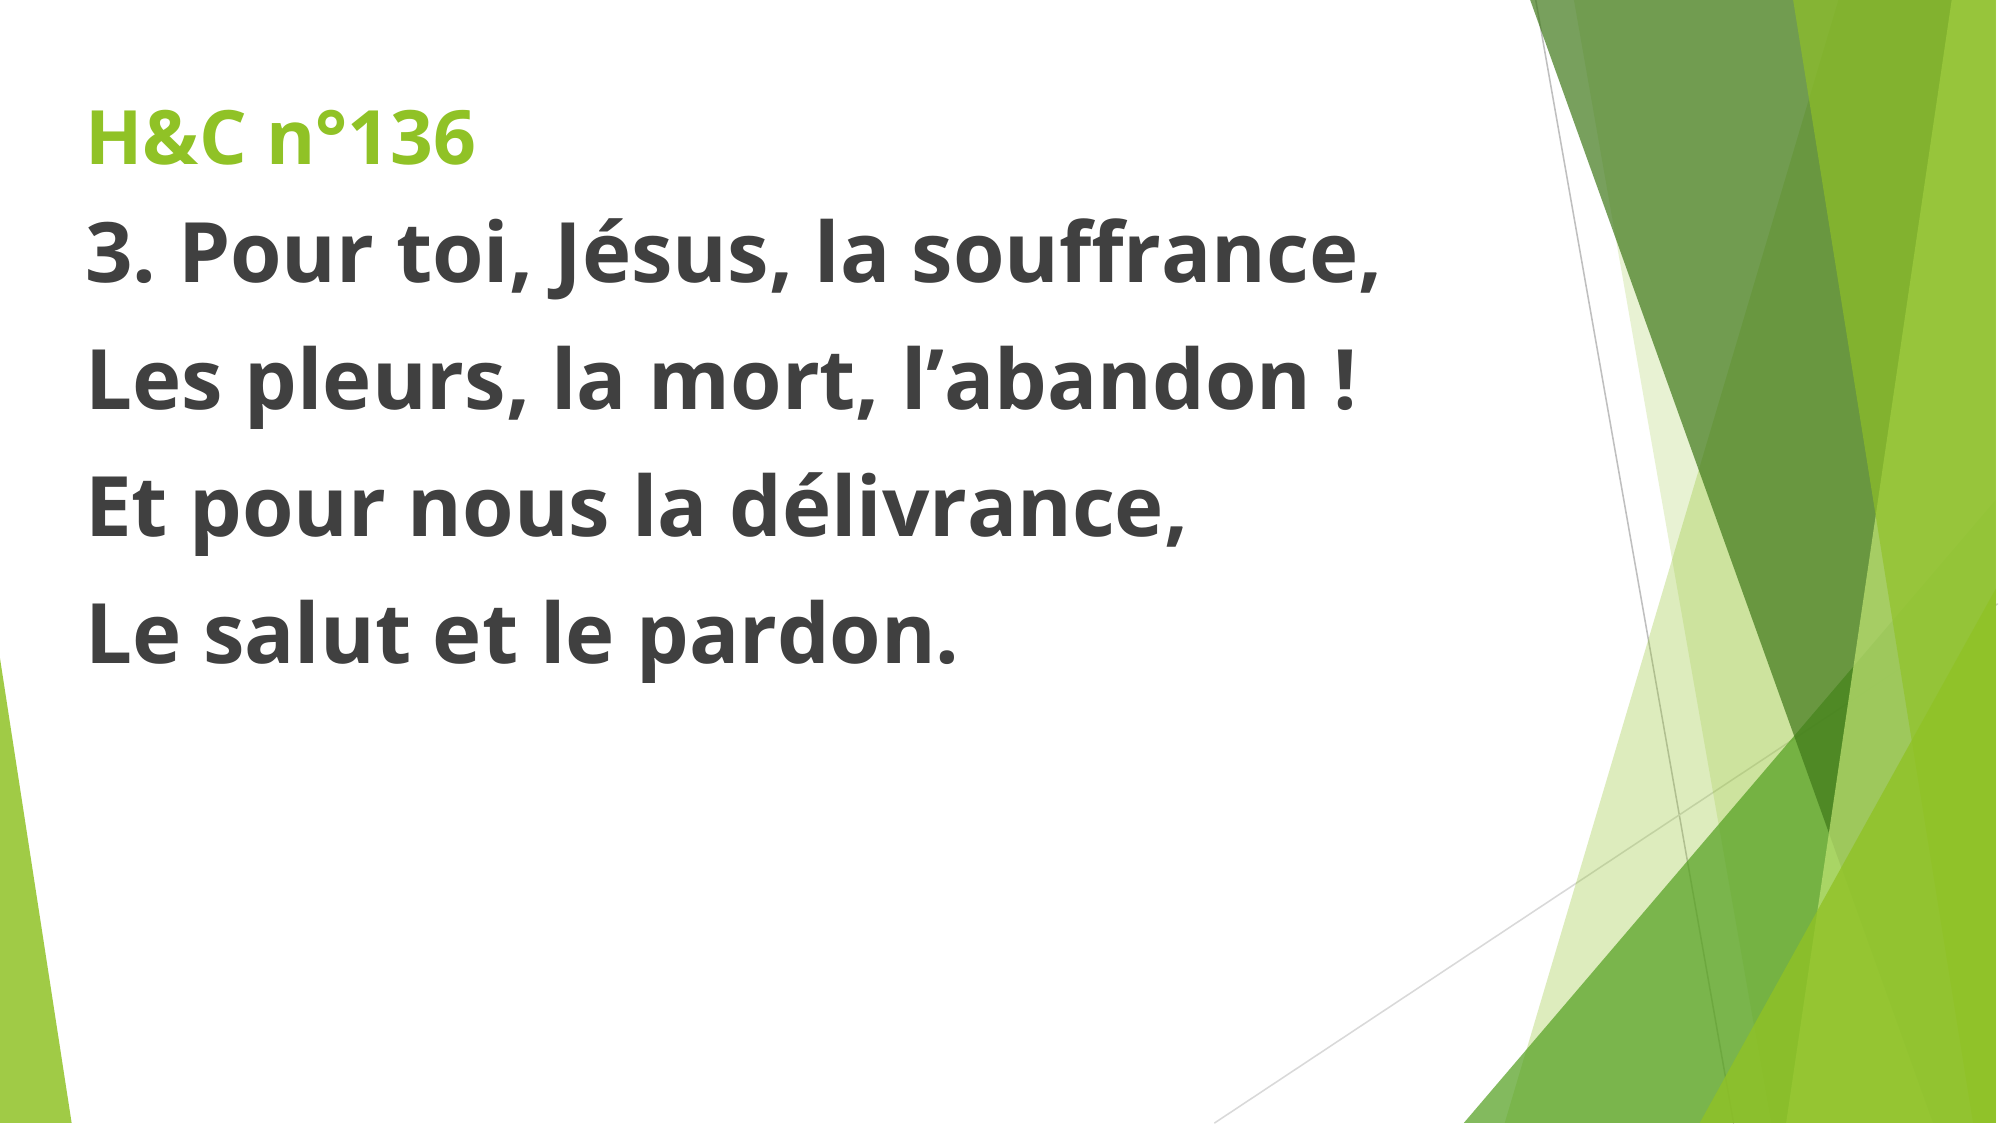

H&C n°136
3. Pour toi, Jésus, la souffrance,
Les pleurs, la mort, l’abandon !
Et pour nous la délivrance,
Le salut et le pardon.